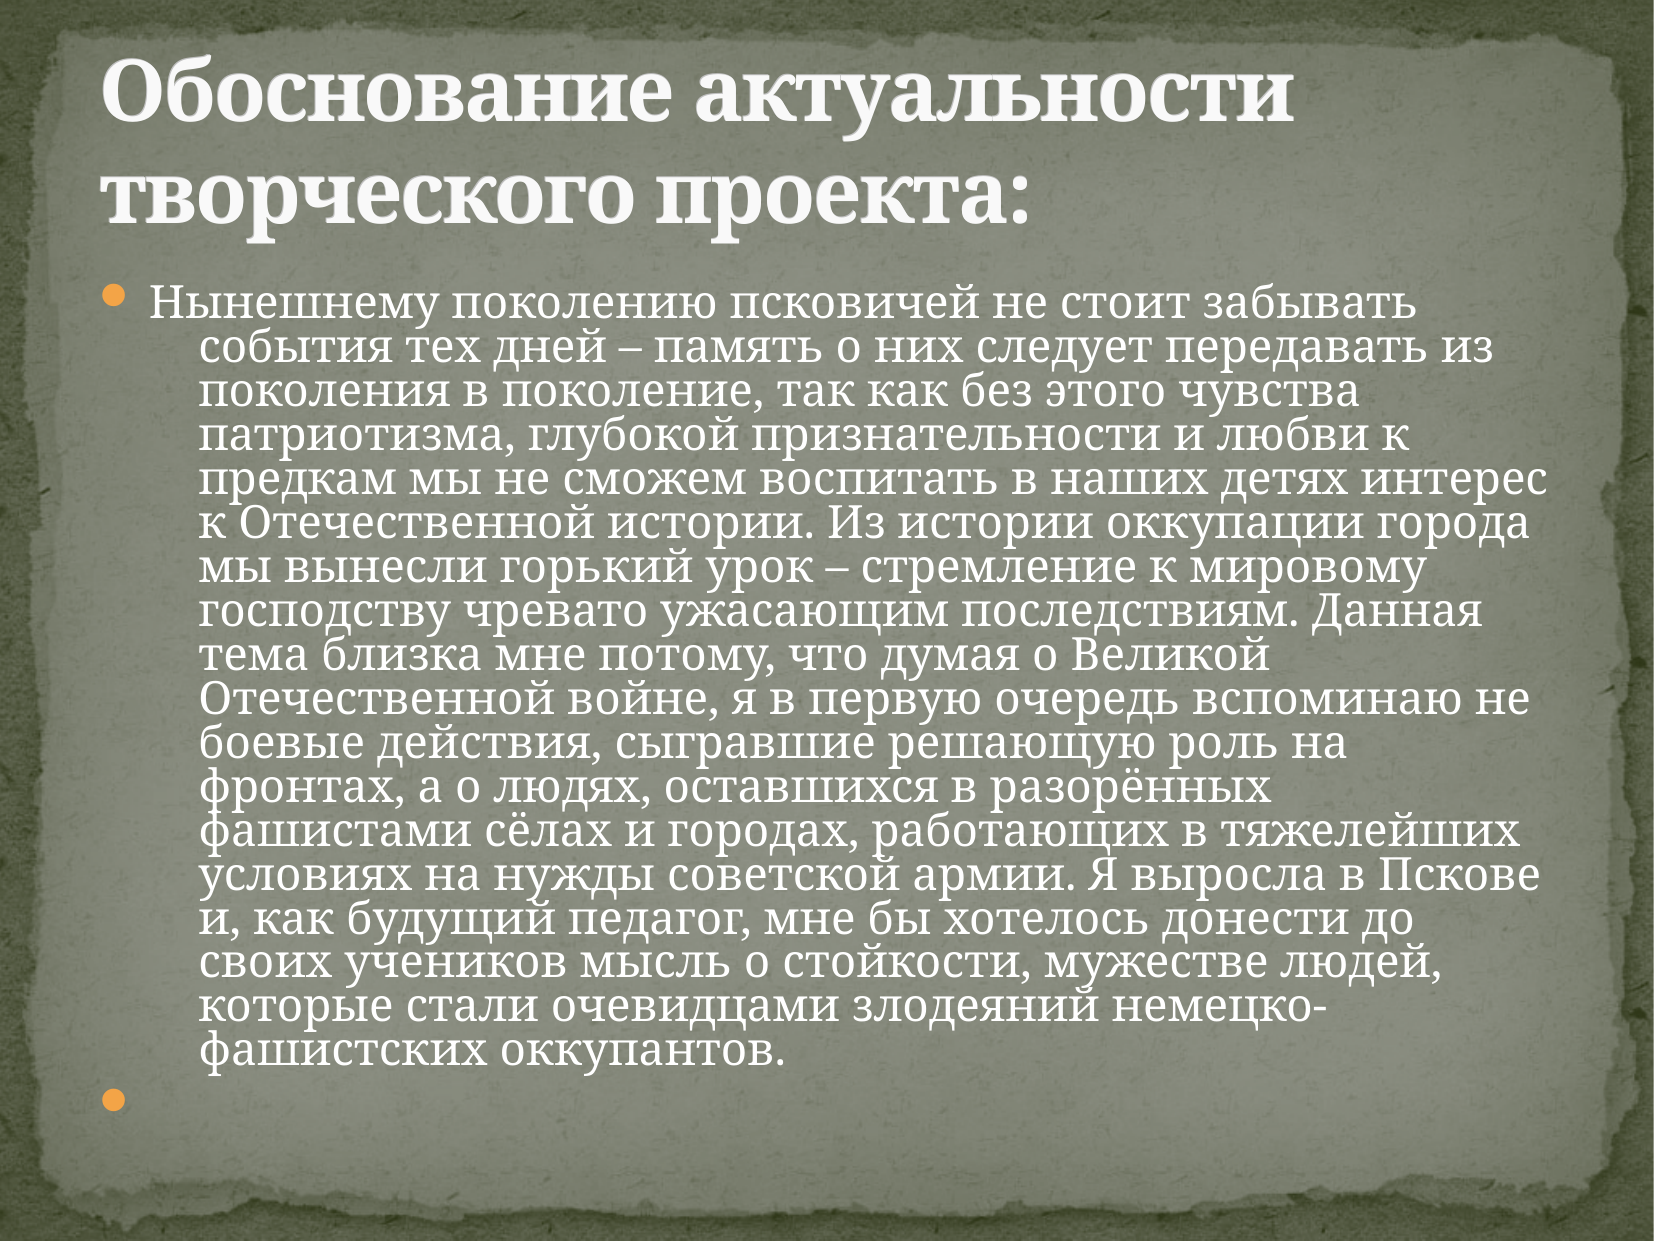

Обоснование актуальности творческого проекта:
# Нынешнему поколению псковичей не стоит забывать события тех дней – память о них следует передавать из поколения в поколение, так как без этого чувства патриотизма, глубокой признательности и любви к предкам мы не сможем воспитать в наших детях интерес к Отечественной истории. Из истории оккупации города мы вынесли горький урок – стремление к мировому господству чревато ужасающим последствиям. Данная тема близка мне потому, что думая о Великой Отечественной войне, я в первую очередь вспоминаю не боевые действия, сыгравшие решающую роль на фронтах, а о людях, оставшихся в разорённых фашистами сёлах и городах, работающих в тяжелейших условиях на нужды советской армии. Я выросла в Пскове и, как будущий педагог, мне бы хотелось донести до своих учеников мысль о стойкости, мужестве людей, которые стали очевидцами злодеяний немецко-фашистских оккупантов.